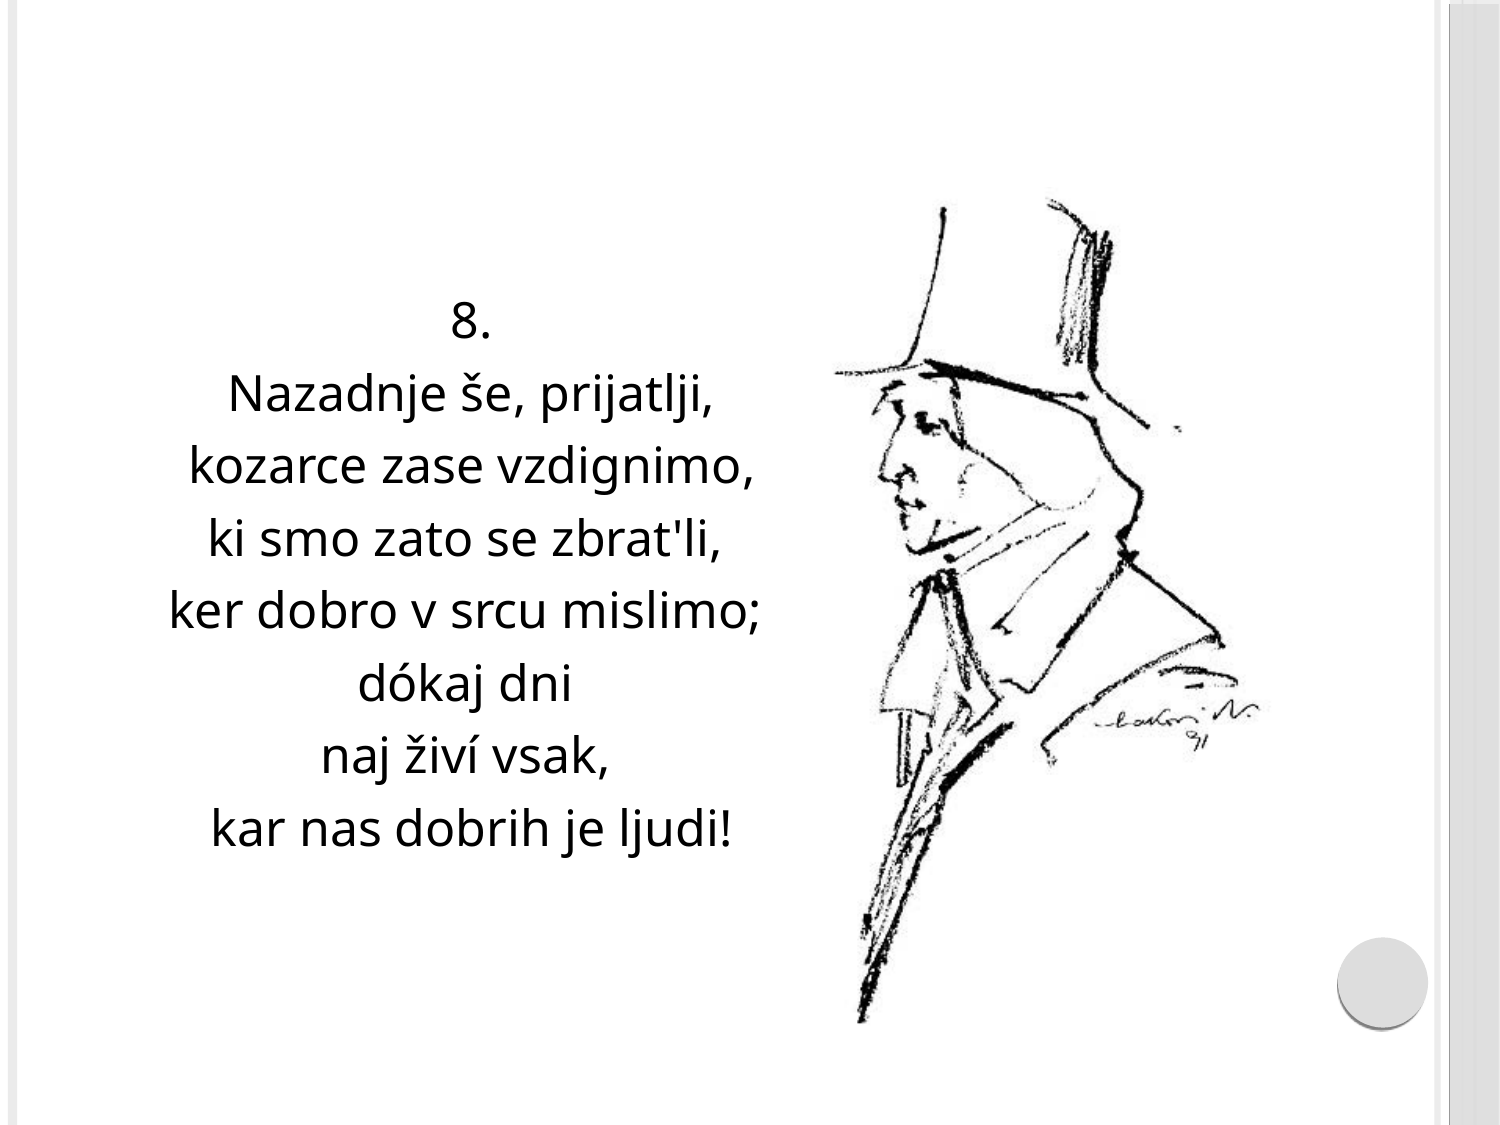

# 8.
 Nazadnje še, prijatlji,
kozarce zase vzdignimo,
ki smo zato se zbrat'li,
ker dobro v srcu mislimo;
dókaj dni
naj živí vsak,
kar nas dobrih je ljudi!